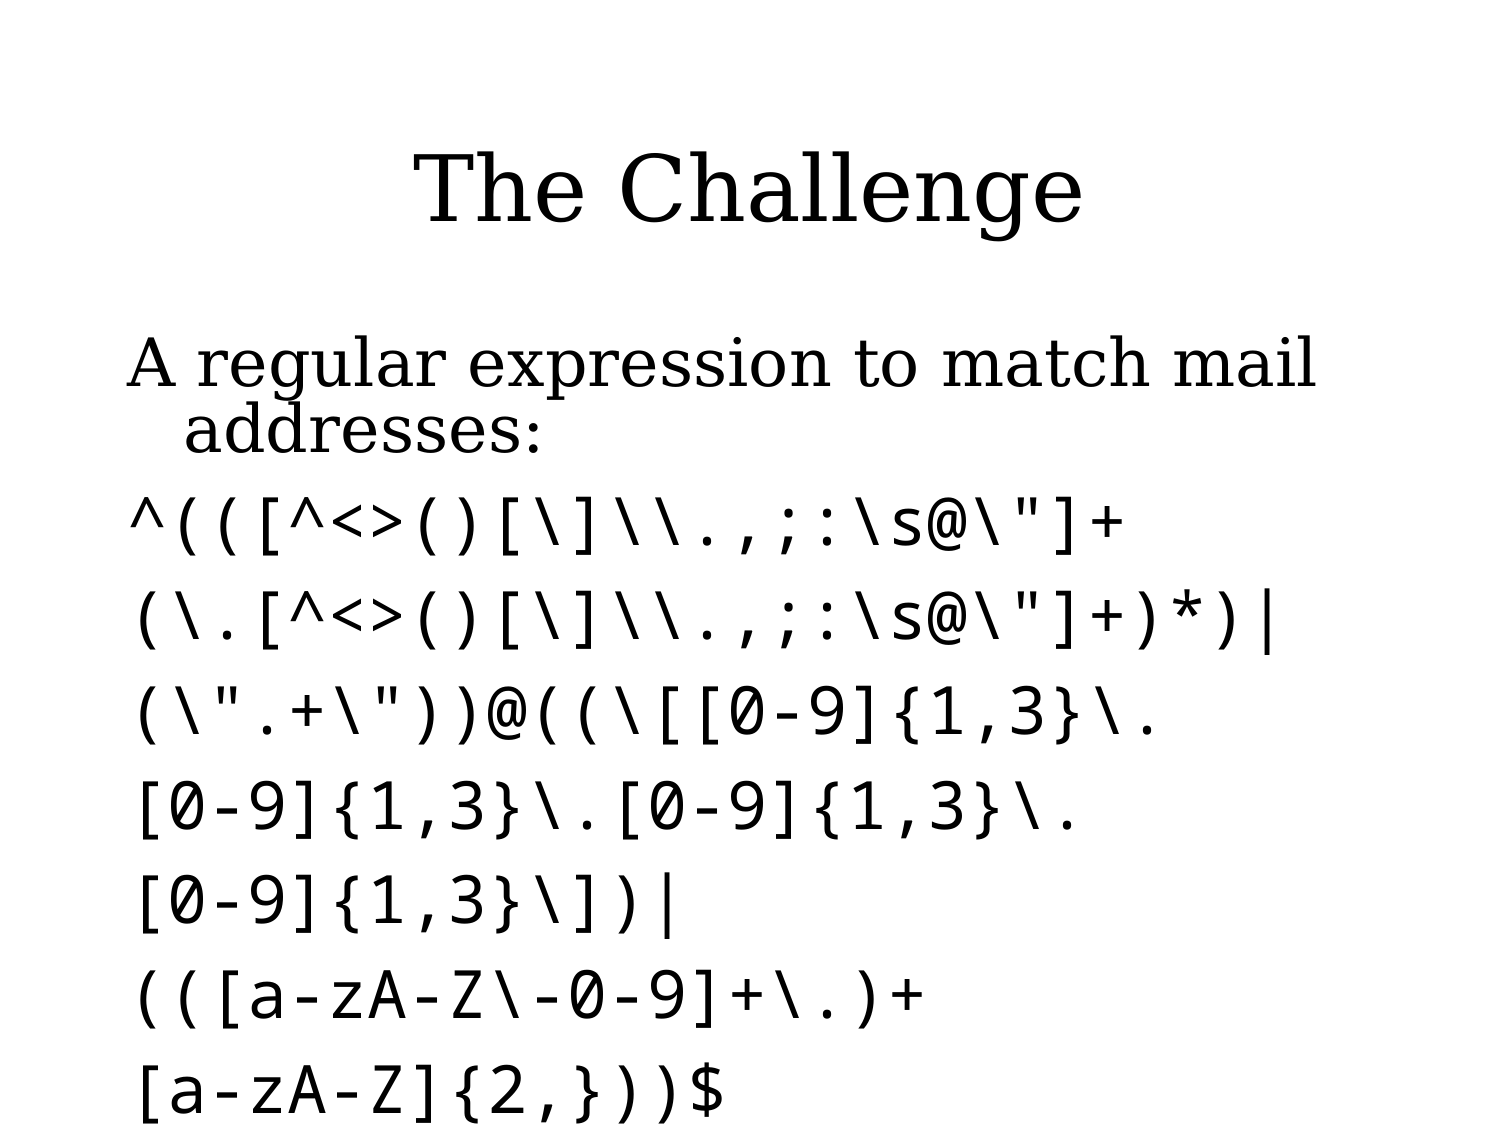

# The Challenge
A regular expression to match mail addresses:
^(([^<>()[\]\\.,;:\s@\"]+
(\.[^<>()[\]\\.,;:\s@\"]+)*)|
(\".+\"))@((\[[0-9]{1,3}\.
[0-9]{1,3}\.[0-9]{1,3}\.
[0-9]{1,3}\])|
(([a-zA-Z\-0-9]+\.)+
[a-zA-Z]{2,}))$